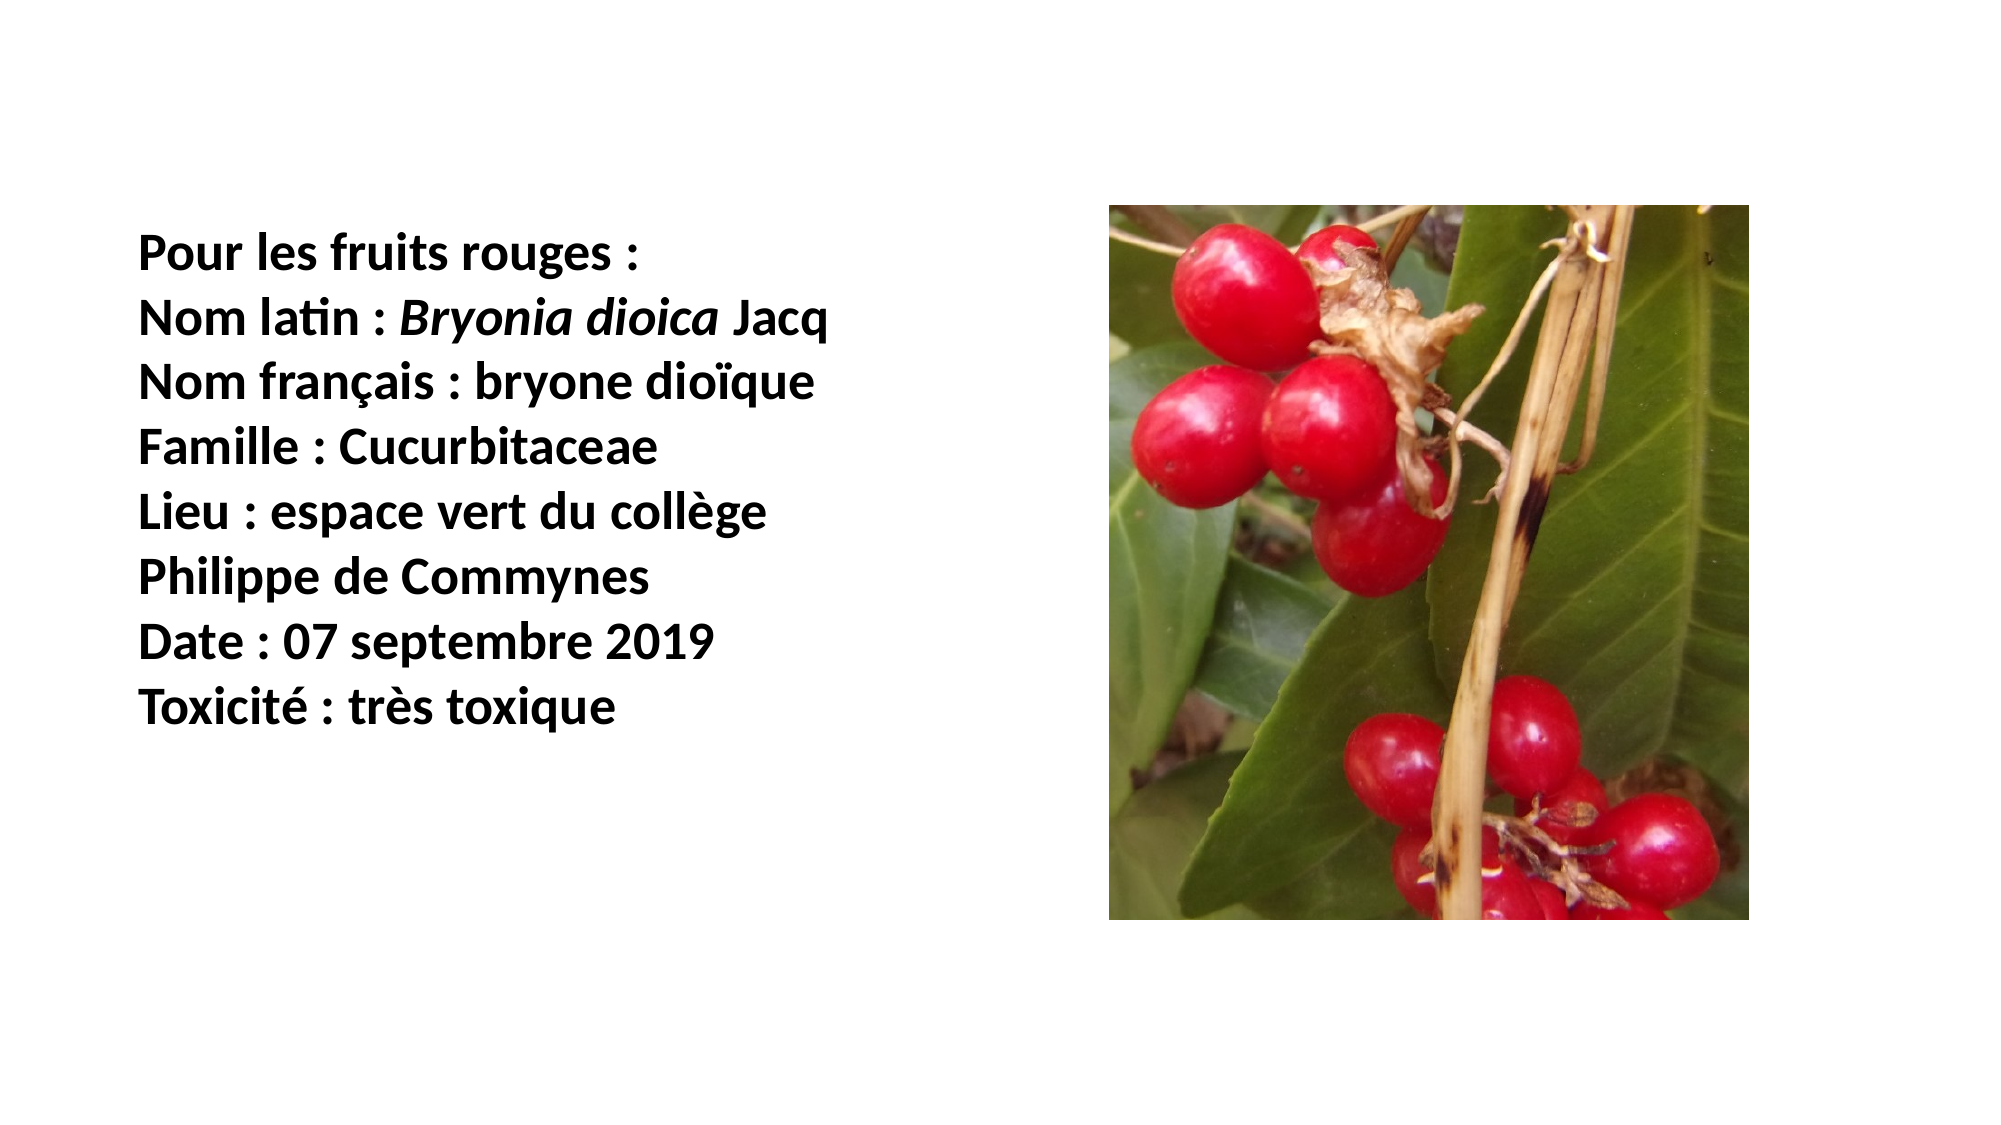

Pour les fruits rouges :
Nom latin : Bryonia dioica Jacq
Nom français : bryone dioïque
Famille : Cucurbitaceae
Lieu : espace vert du collège Philippe de Commynes
Date : 07 septembre 2019
Toxicité : très toxique